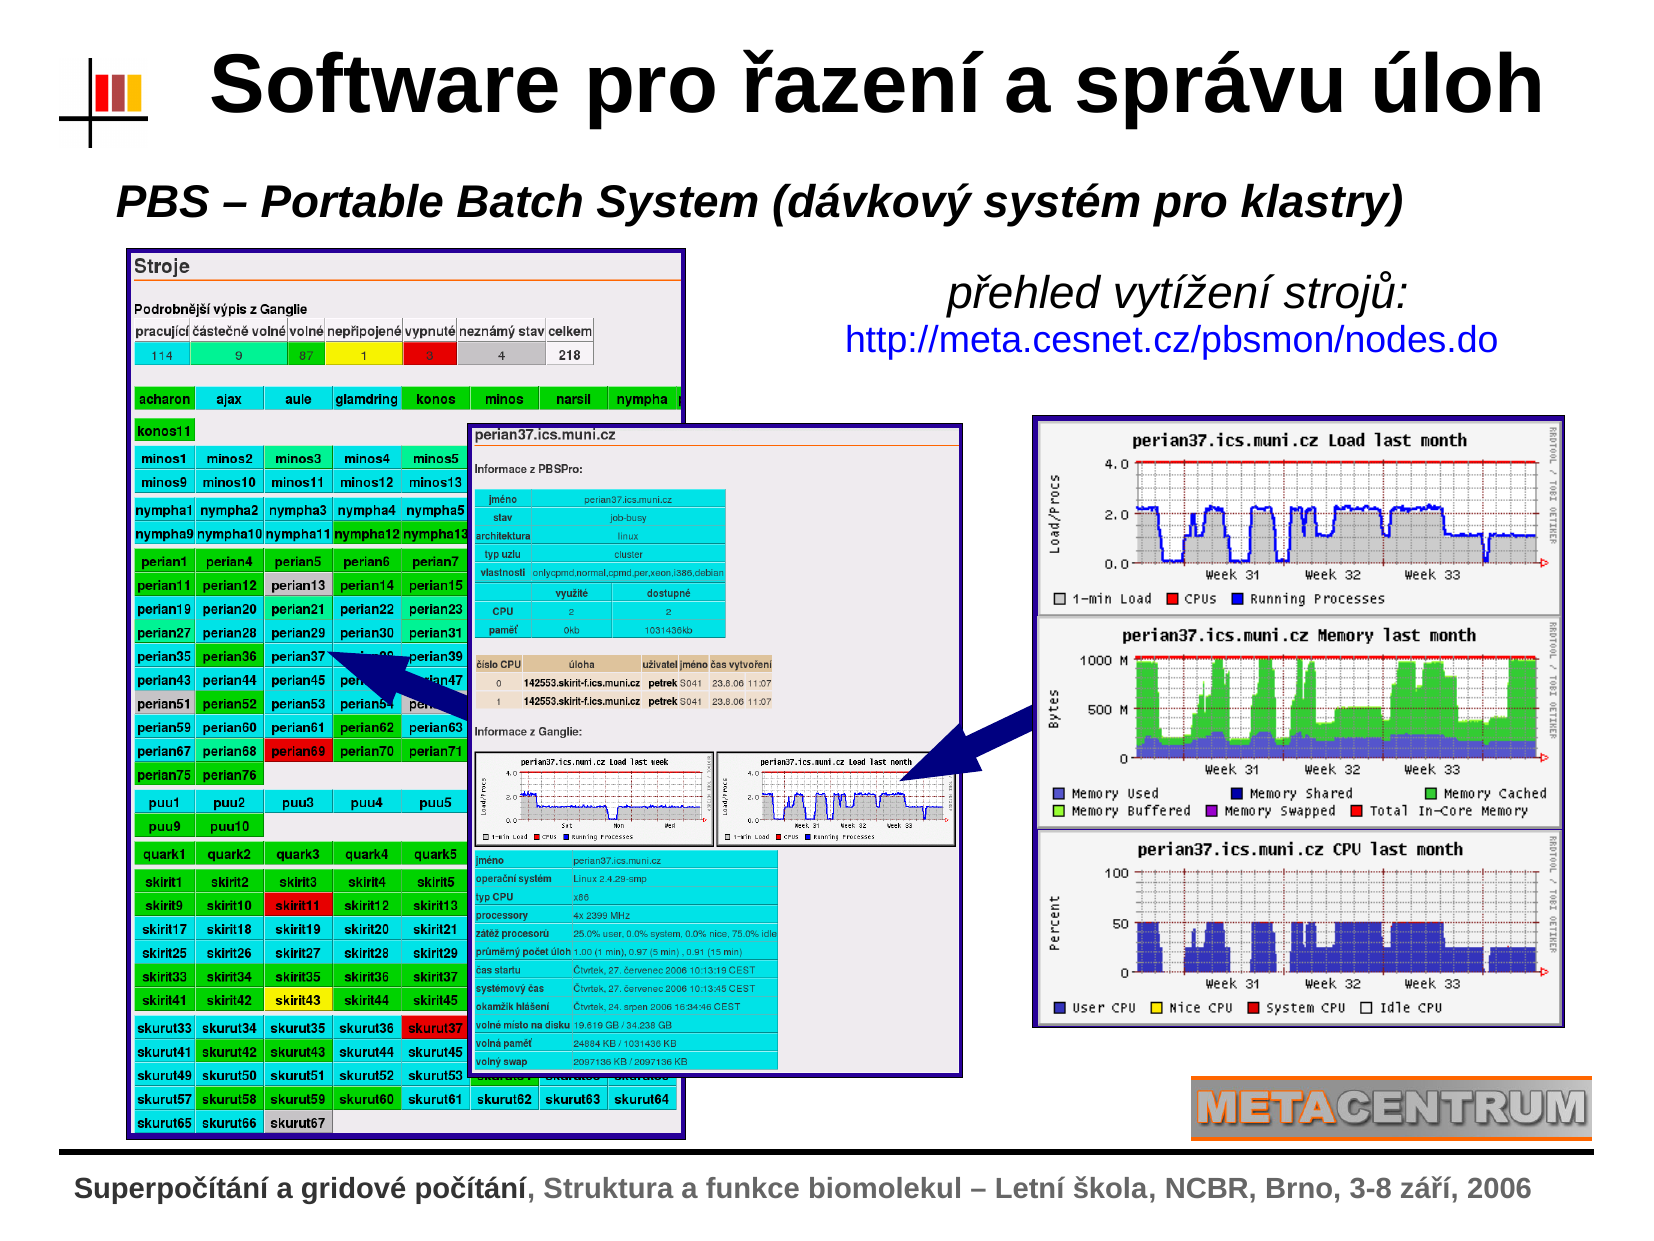

Software pro řazení a správu úloh
PBS – Portable Batch System (dávkový systém pro klastry)
 přehled vytížení strojů:
http://meta.cesnet.cz/pbsmon/nodes.do
Superpočítání a gridové počítání, Struktura a funkce biomolekul – Letní škola, NCBR, Brno, 3-8 září, 2006